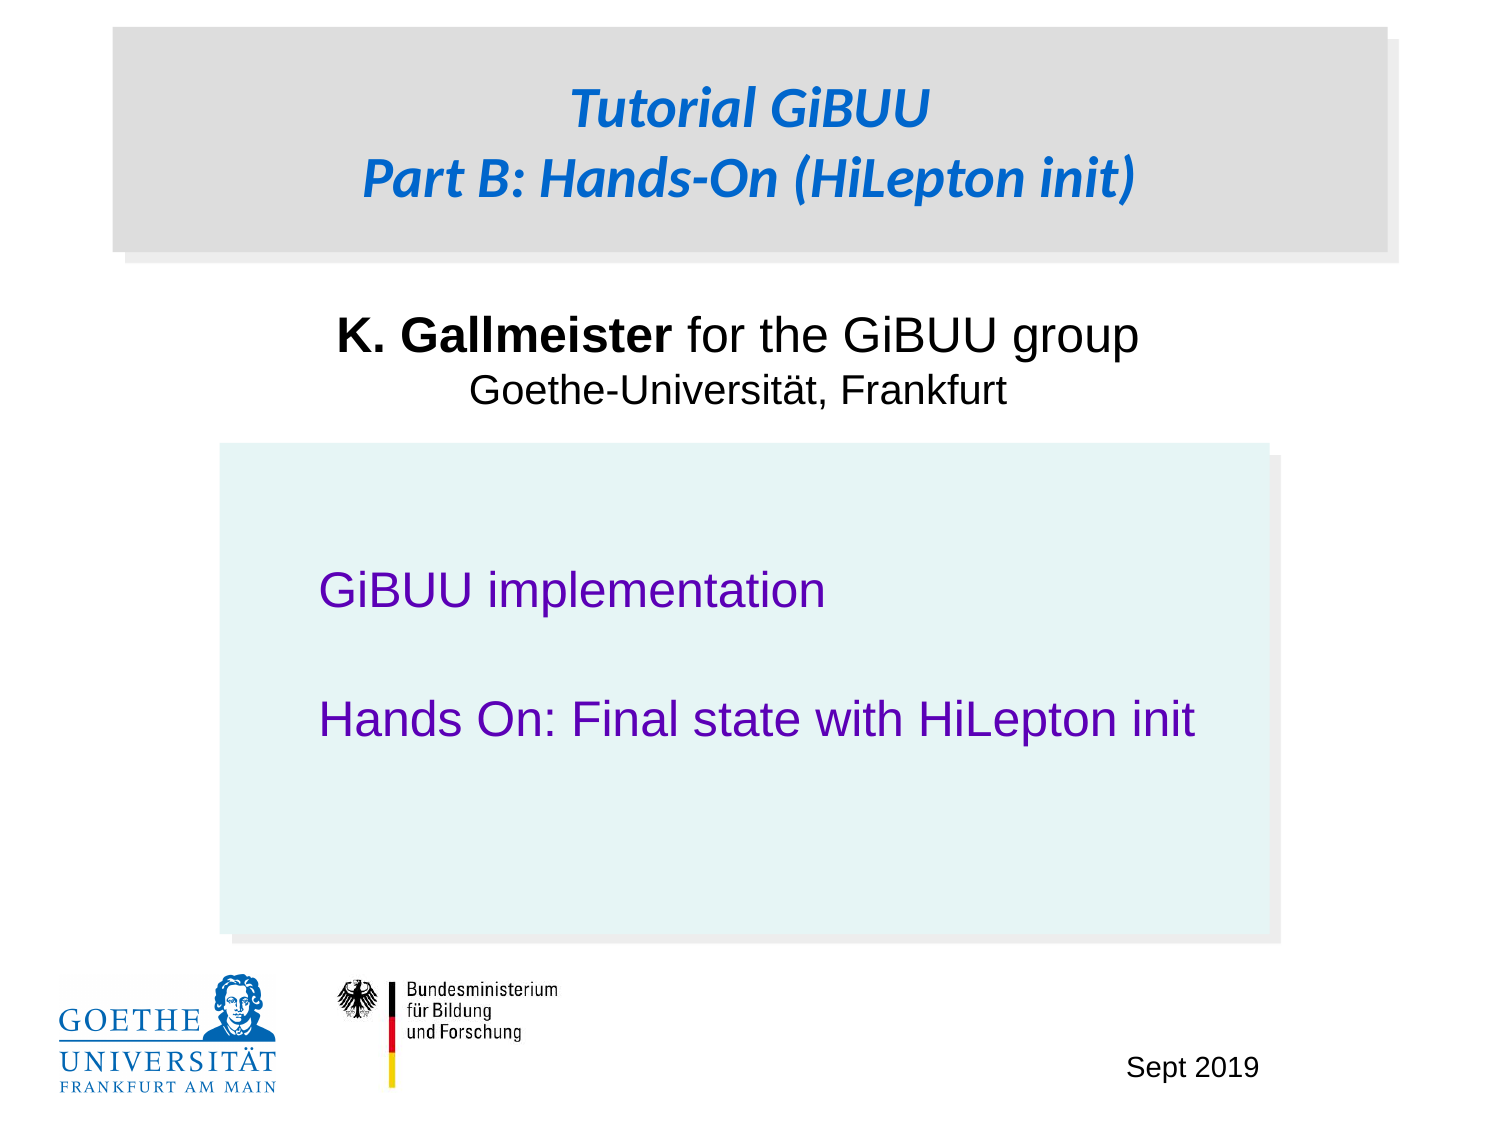

# Tutorial GiBUU Part B: Hands-On (HiLepton init)
 GiBUU implementation
 Hands On: Final state with HiLepton init